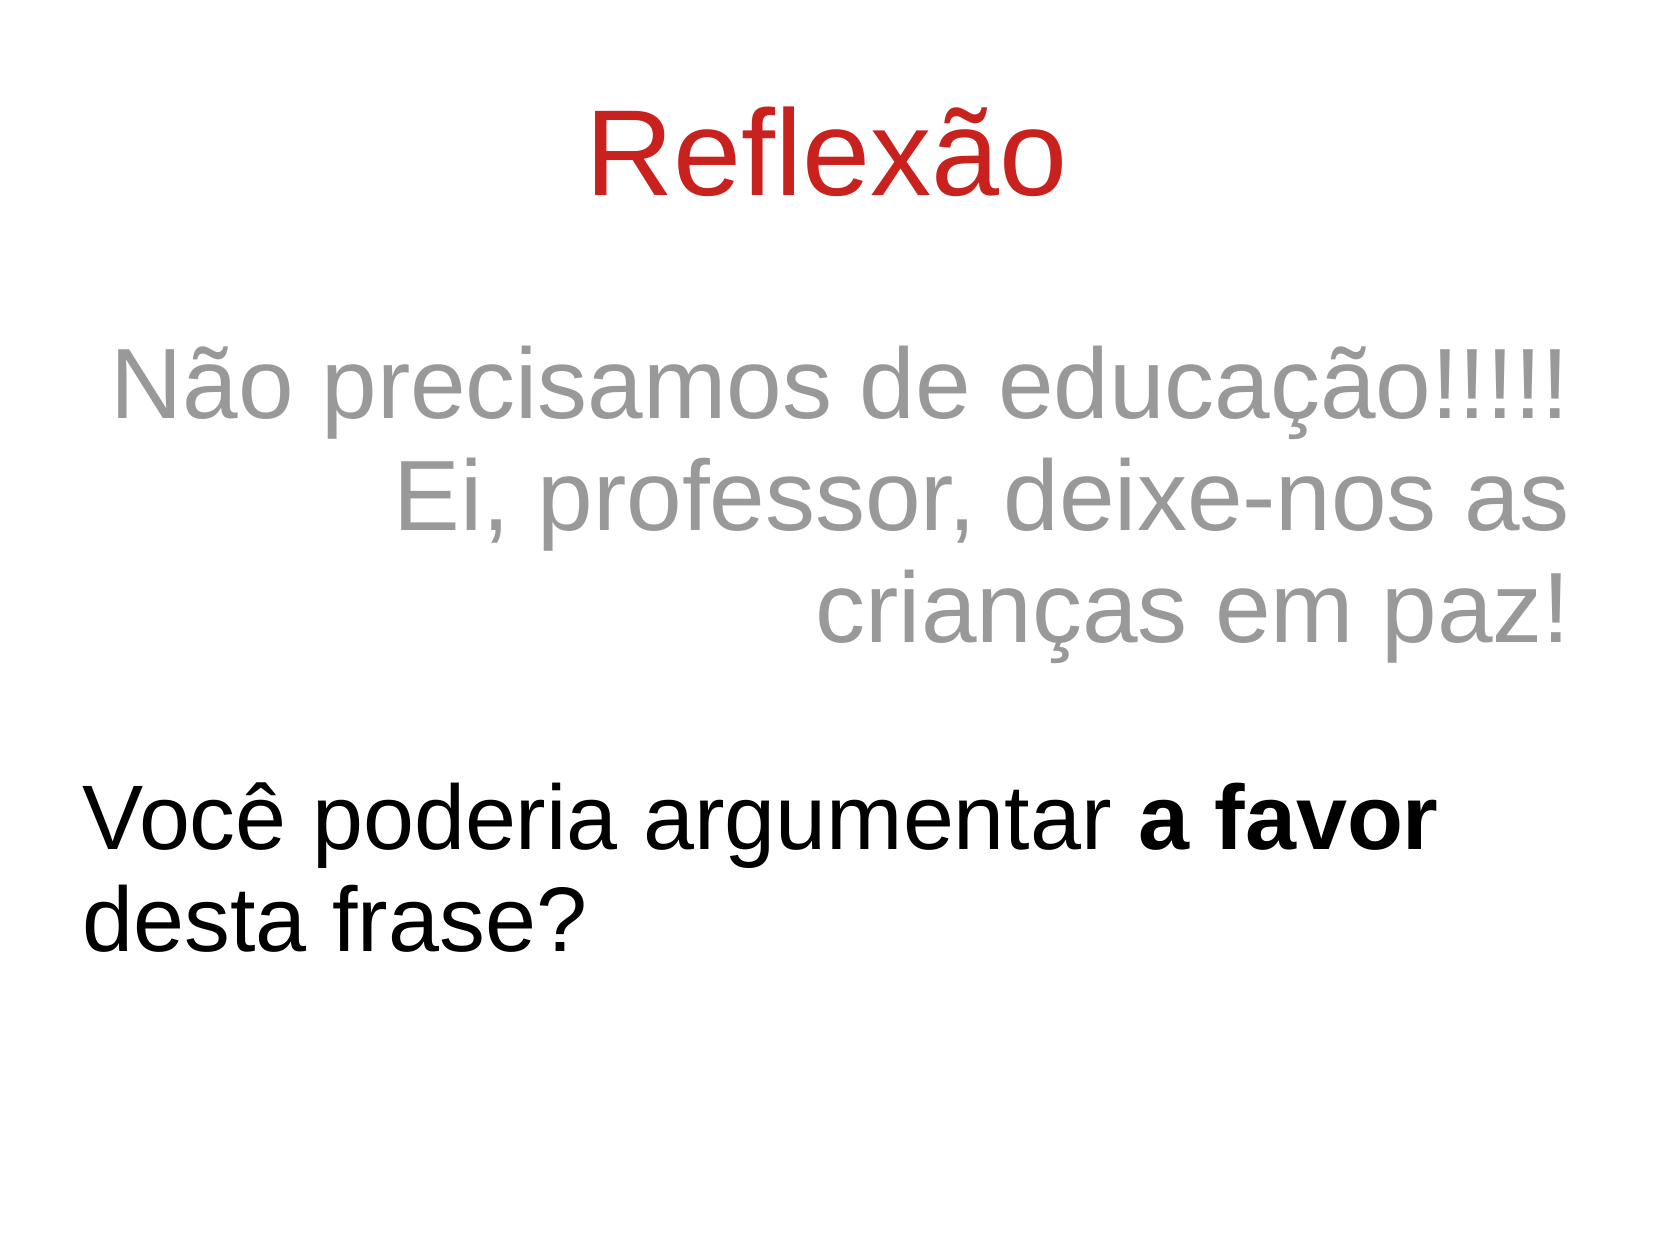

# Reflexão
Não precisamos de educação!!!!!
Ei, professor, deixe-nos as crianças em paz!
Você poderia argumentar a favor desta frase?